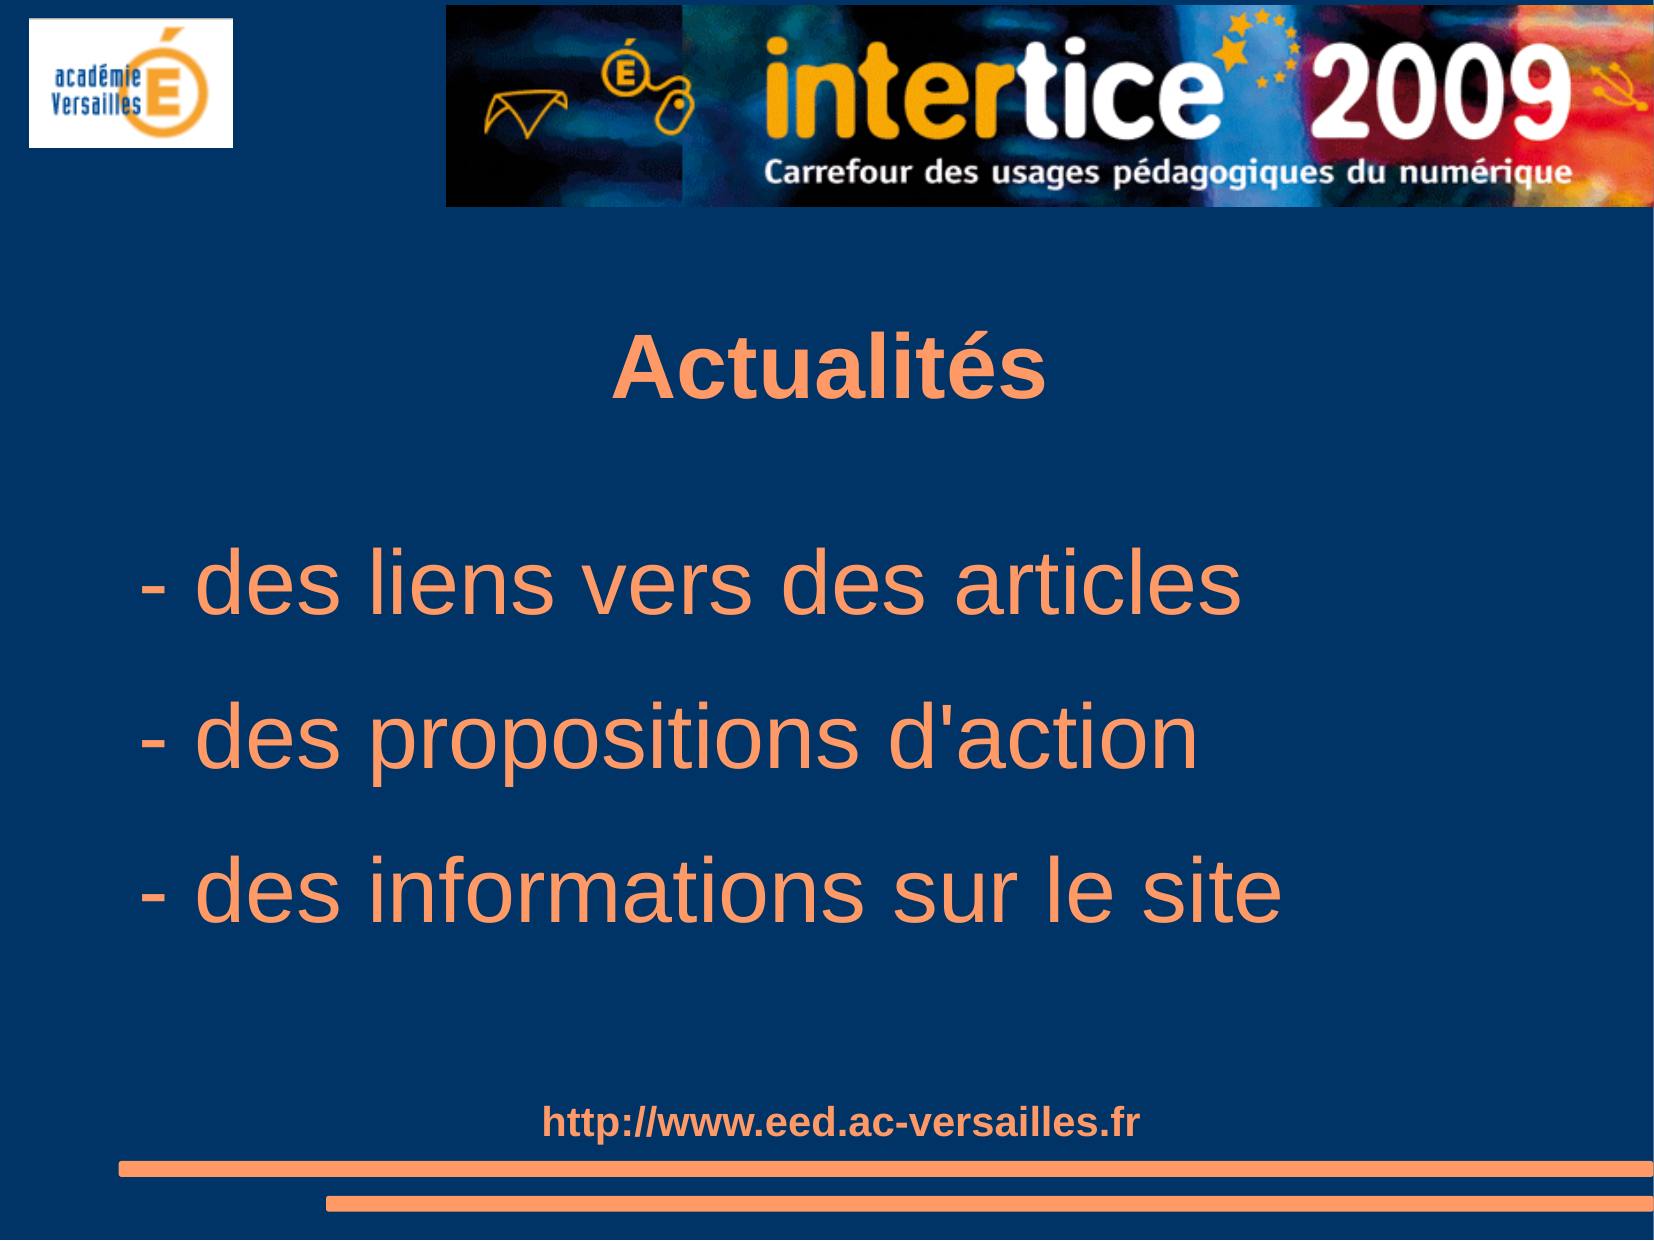

Actualités
- des liens vers des articles
- des propositions d'action
- des informations sur le site
http://www.eed.ac-versailles.fr